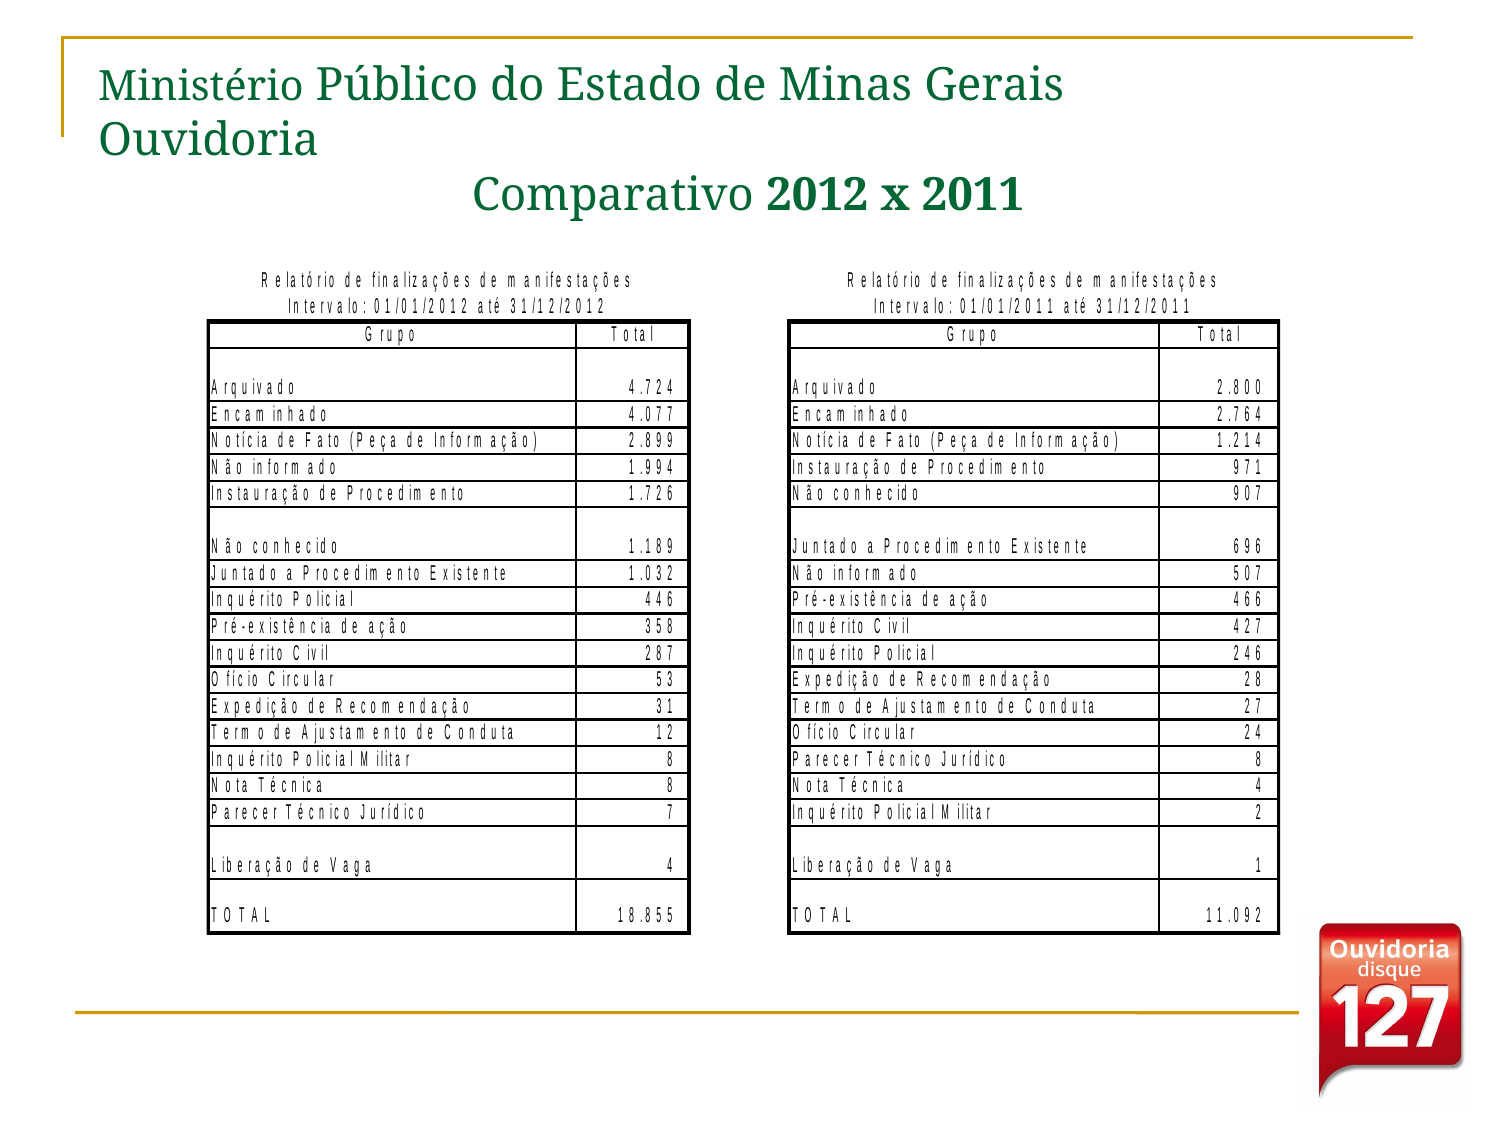

Ministério Público do Estado de Minas Gerais
Ouvidoria
Comparativo 2012 x 2011